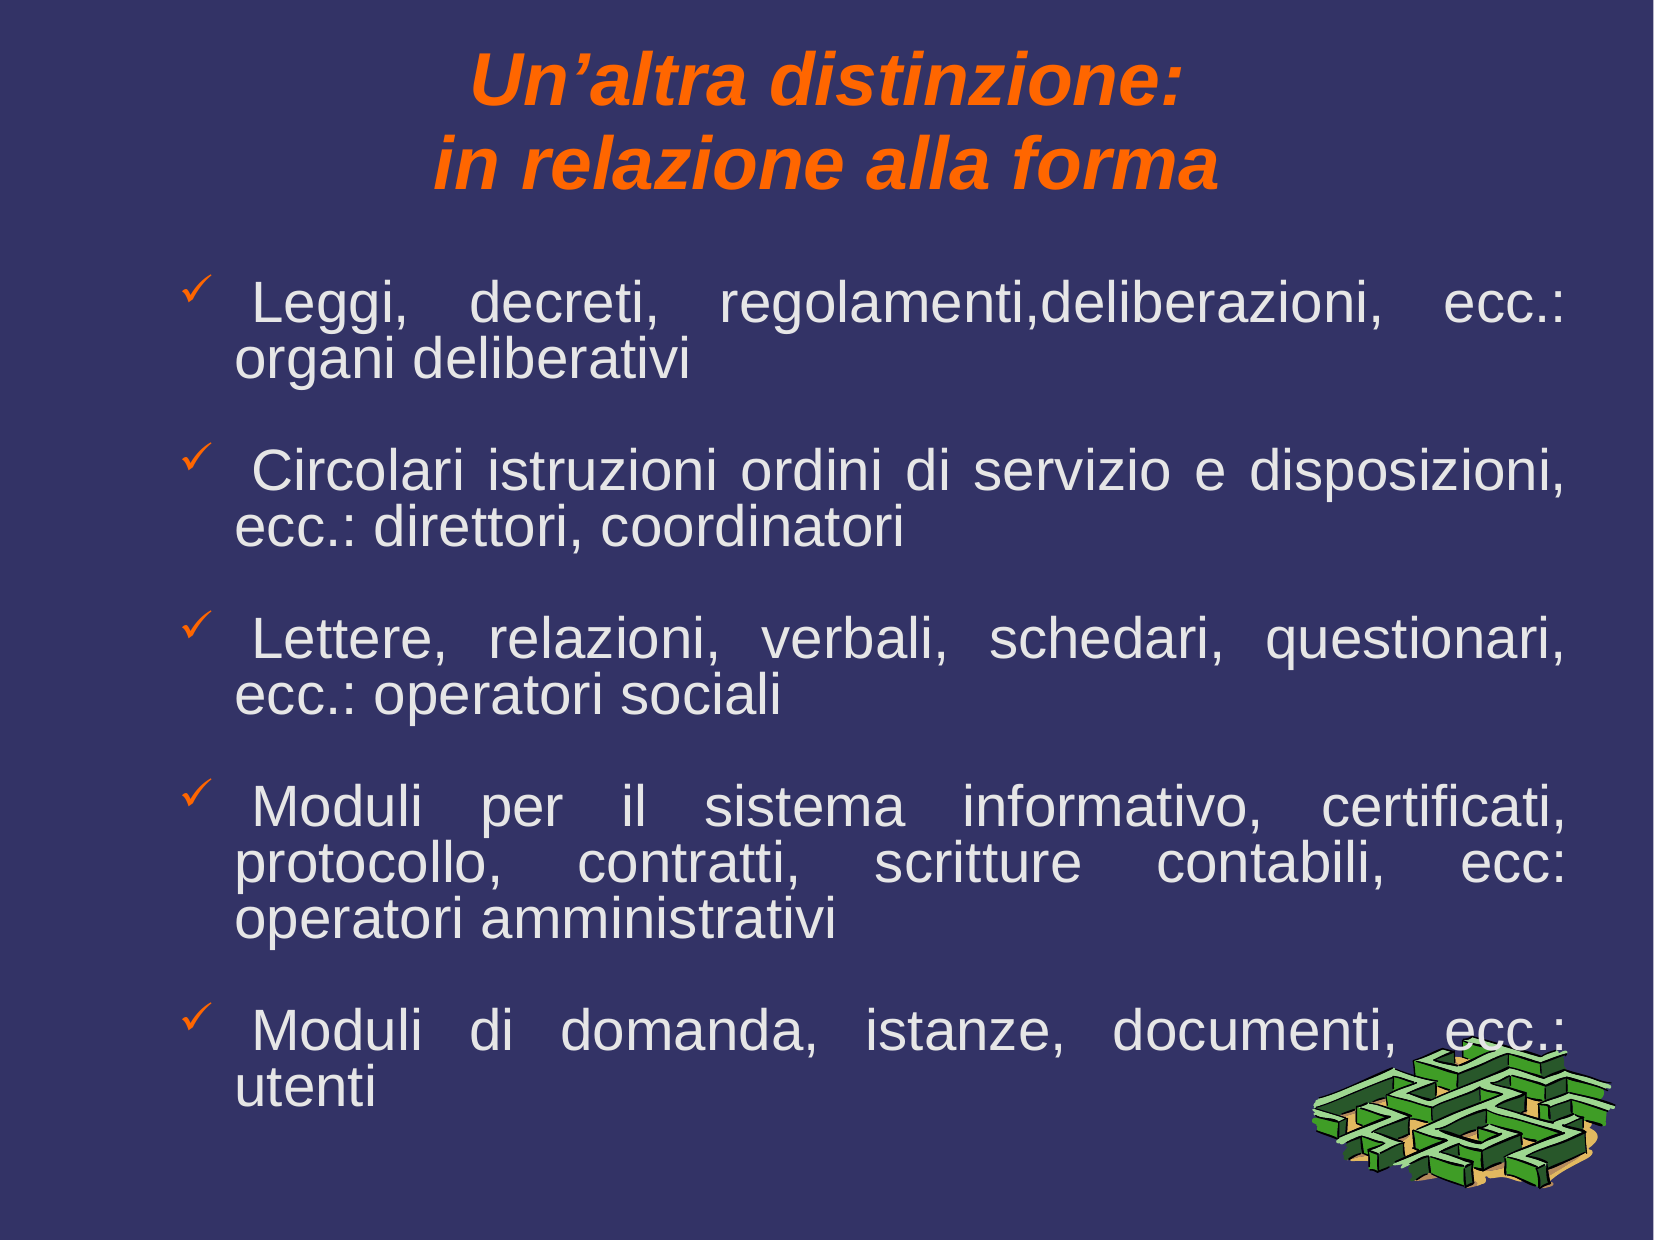

Un’altra distinzione:
in relazione alla forma
	Leggi, decreti, regolamenti,deliberazioni, ecc.: organi deliberativi
	Circolari istruzioni ordini di servizio e disposizioni, ecc.: direttori, coordinatori
	Lettere, relazioni, verbali, schedari, questionari, ecc.: operatori sociali
	Moduli per il sistema informativo, certificati, protocollo, contratti, scritture contabili, ecc: operatori amministrativi
	Moduli di domanda, istanze, documenti, ecc.: utenti